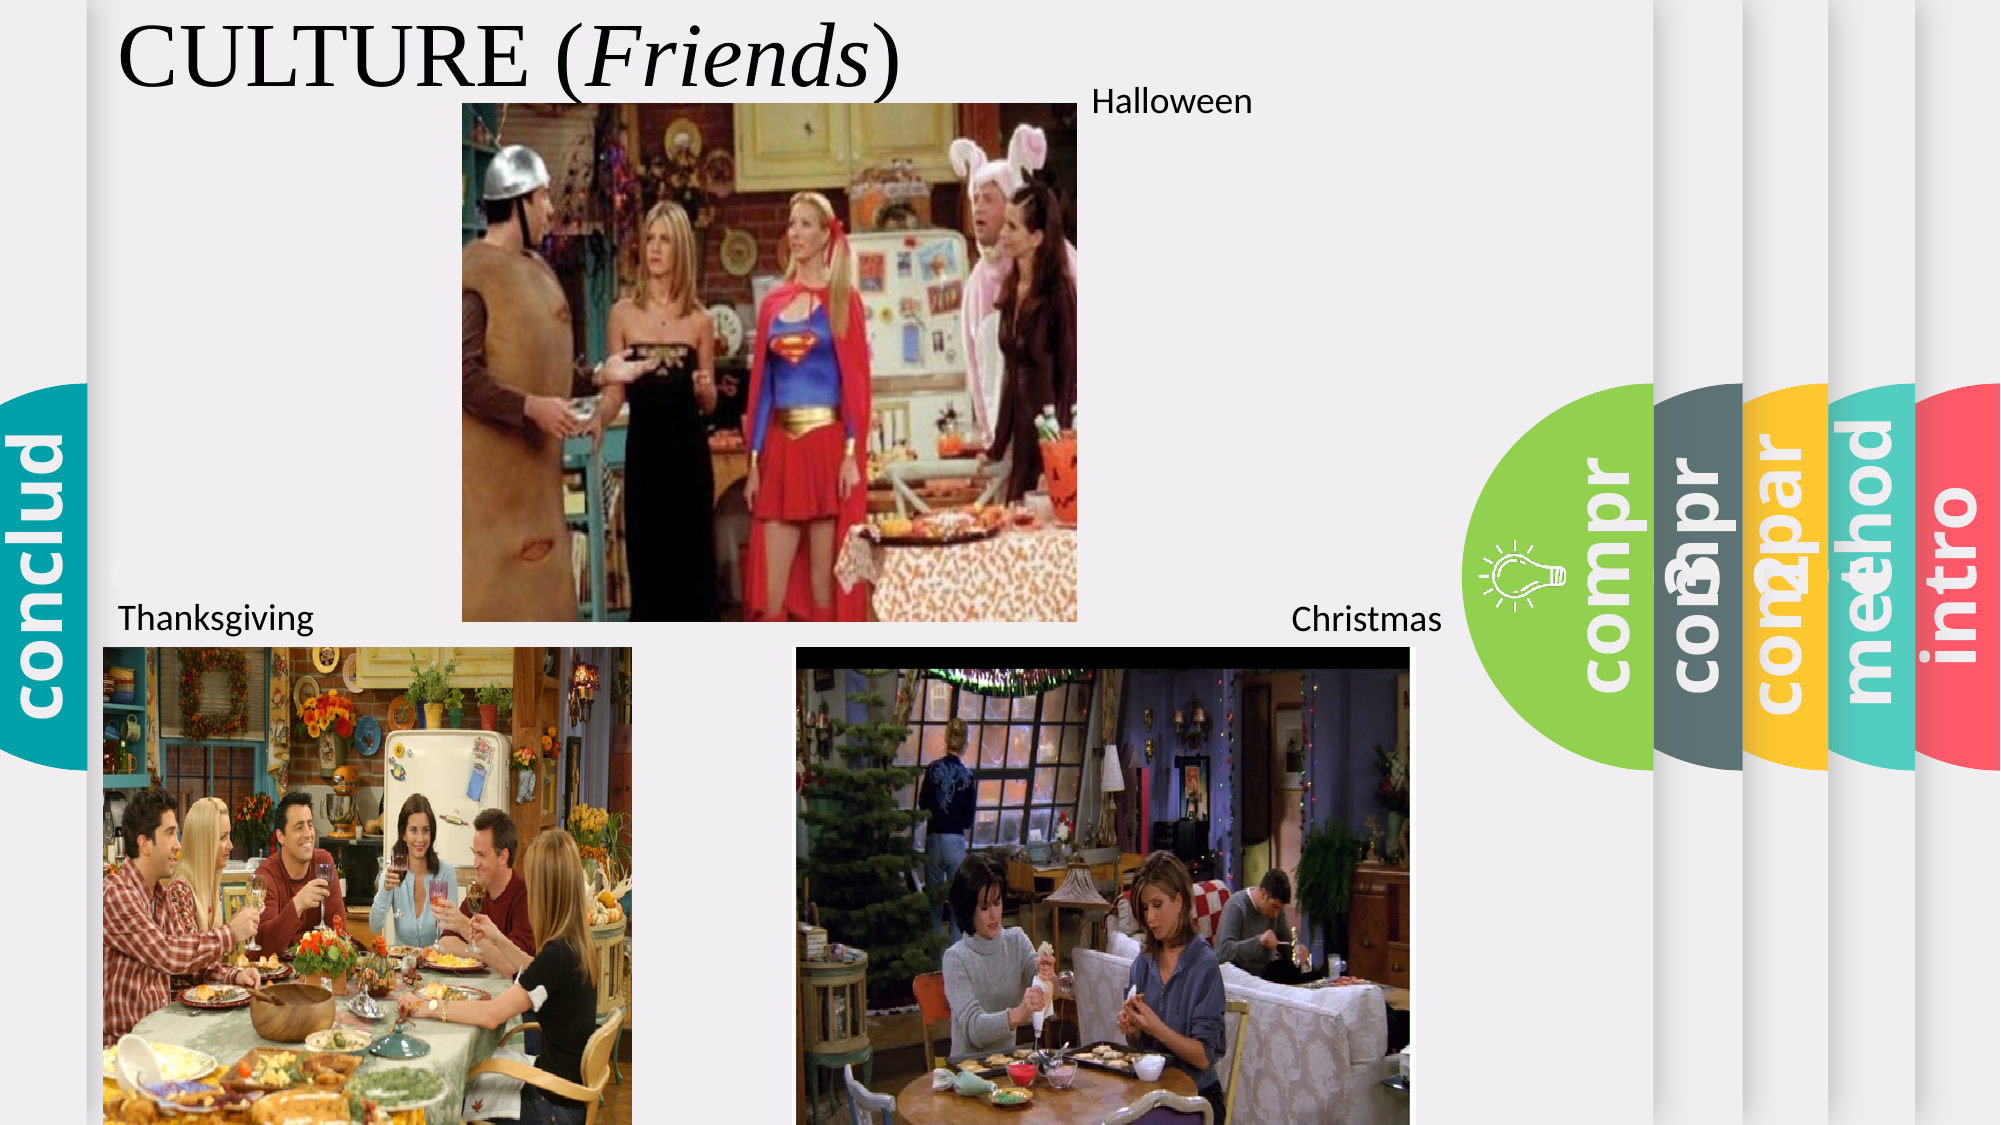

conclude
compr 3
intro
method
CULTURE (Friends)
compr 2
compare
Halloween
Thanksgiving
Christmas